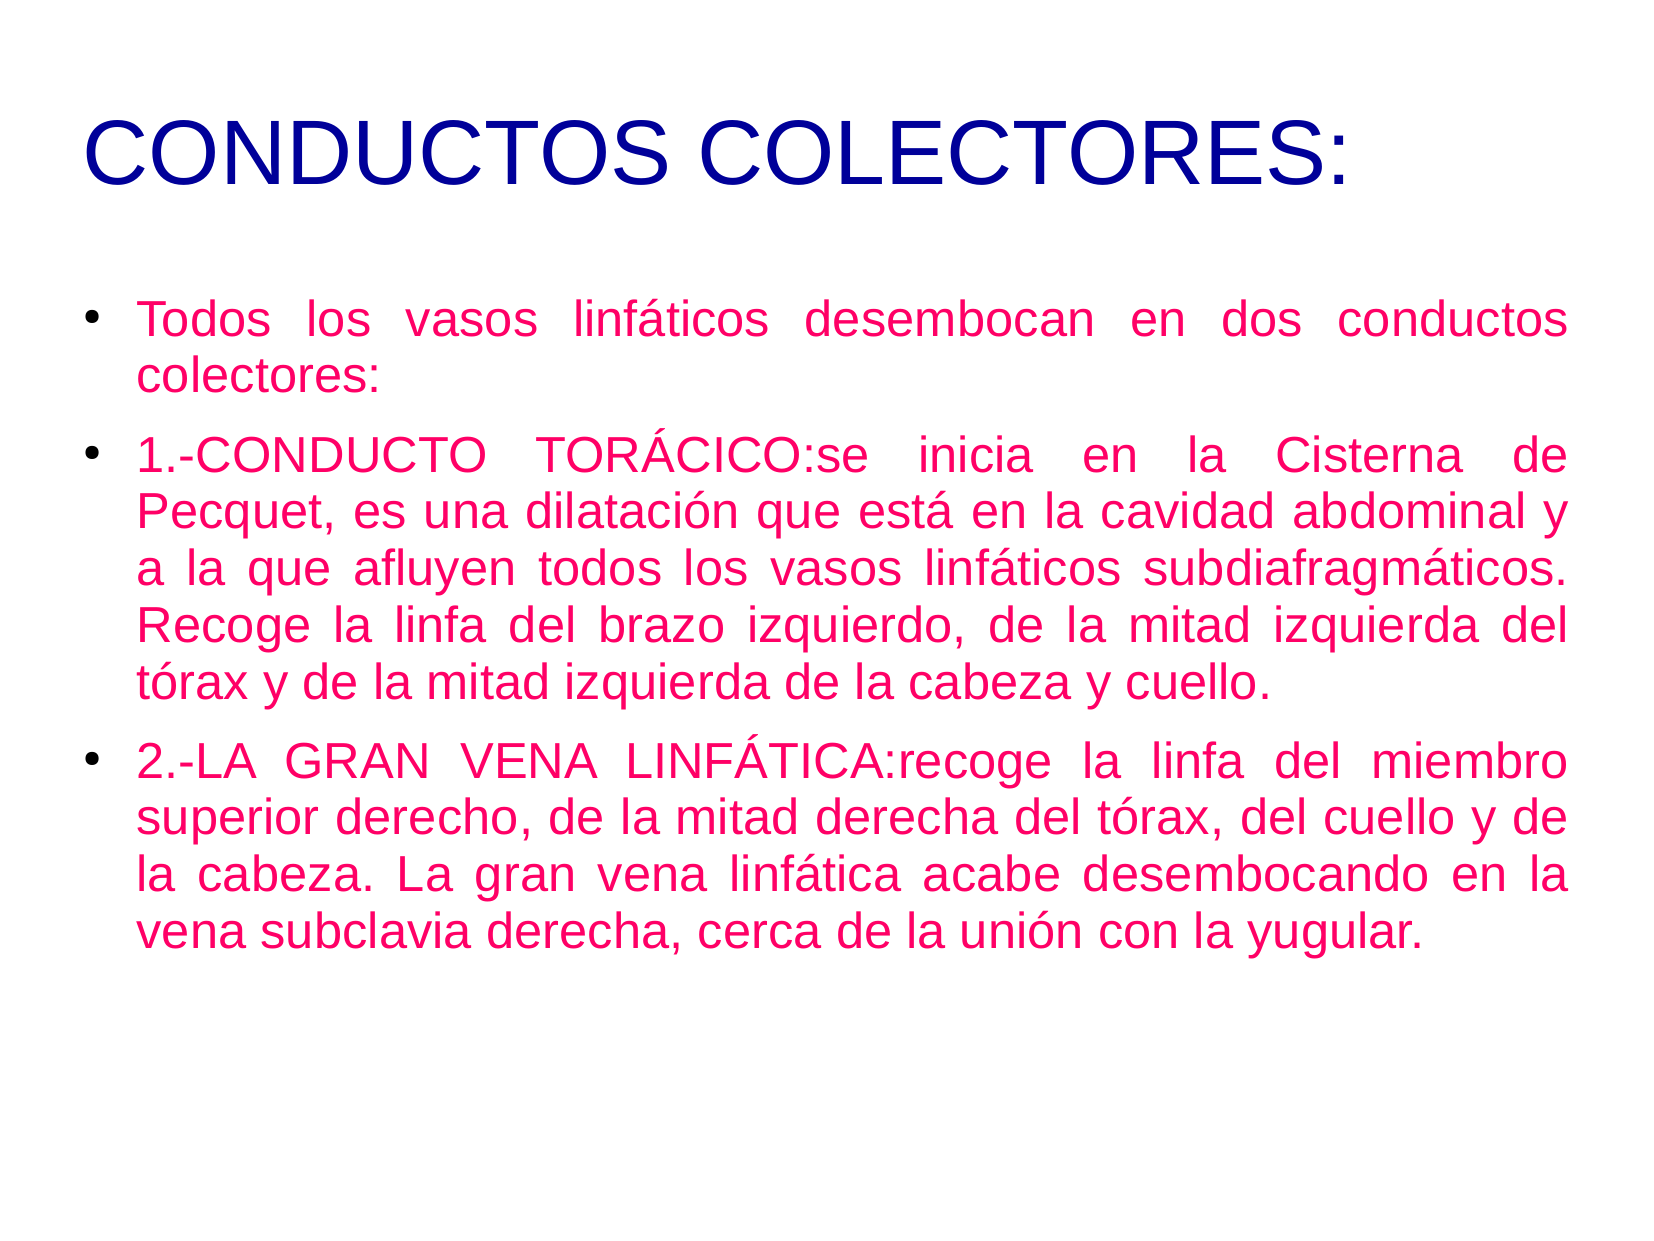

# CONDUCTOS COLECTORES:
Todos los vasos linfáticos desembocan en dos conductos colectores:
1.-CONDUCTO TORÁCICO:se inicia en la Cisterna de Pecquet, es una dilatación que está en la cavidad abdominal y a la que afluyen todos los vasos linfáticos subdiafragmáticos. Recoge la linfa del brazo izquierdo, de la mitad izquierda del tórax y de la mitad izquierda de la cabeza y cuello.
2.-LA GRAN VENA LINFÁTICA:recoge la linfa del miembro superior derecho, de la mitad derecha del tórax, del cuello y de la cabeza. La gran vena linfática acabe desembocando en la vena subclavia derecha, cerca de la unión con la yugular.